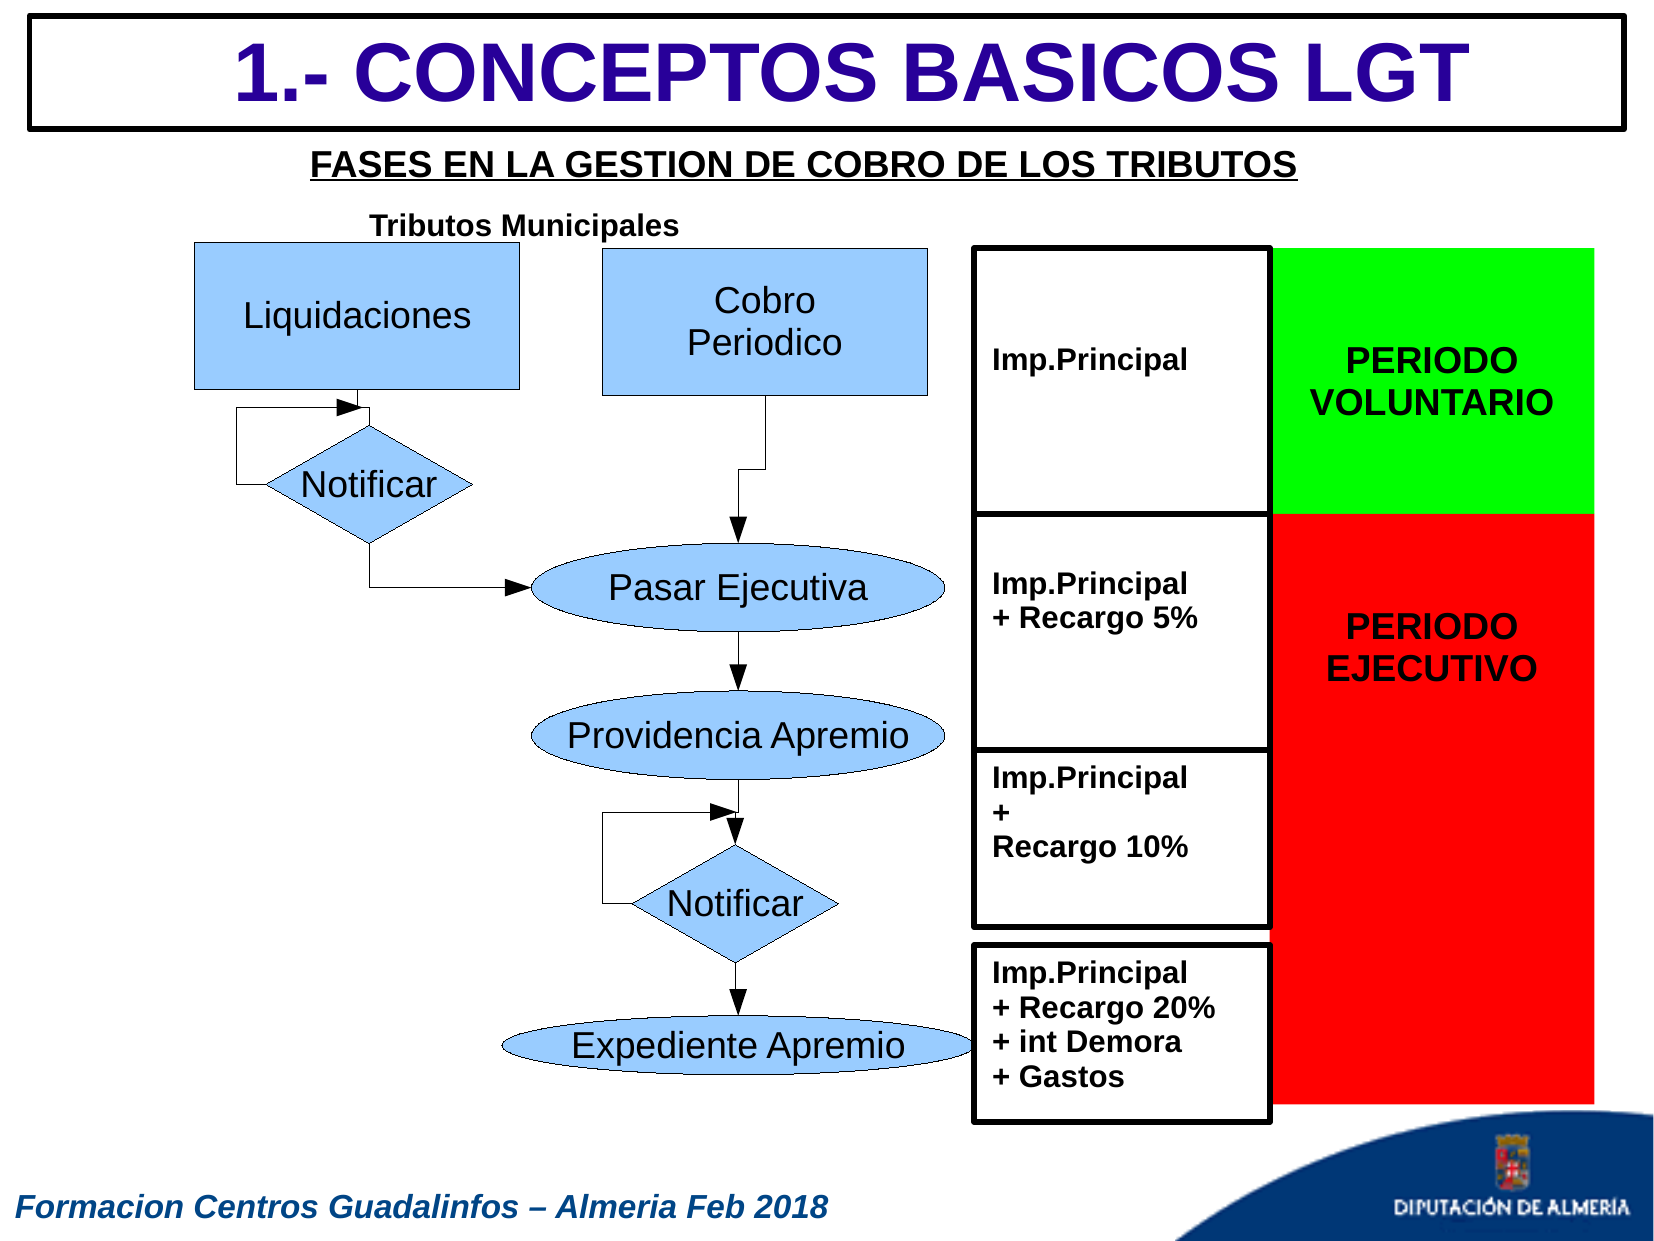

1.- CONCEPTOS BASICOS LGT
FASES EN LA GESTION DE COBRO DE LOS TRIBUTOS
Tributos Municipales
Liquidaciones
Cobro
Periodico
Imp.Principal
PERIODO
VOLUNTARIO
Notificar
Imp.Principal
+ Recargo 5%
PERIODO
EJECUTIVO
Pasar Ejecutiva
Providencia Apremio
Imp.Principal
+
Recargo 10%
Notificar
Imp.Principal
+ Recargo 20%
+ int Demora
+ Gastos
Expediente Apremio
Formacion Centros Guadalinfos – Almeria Feb 2018